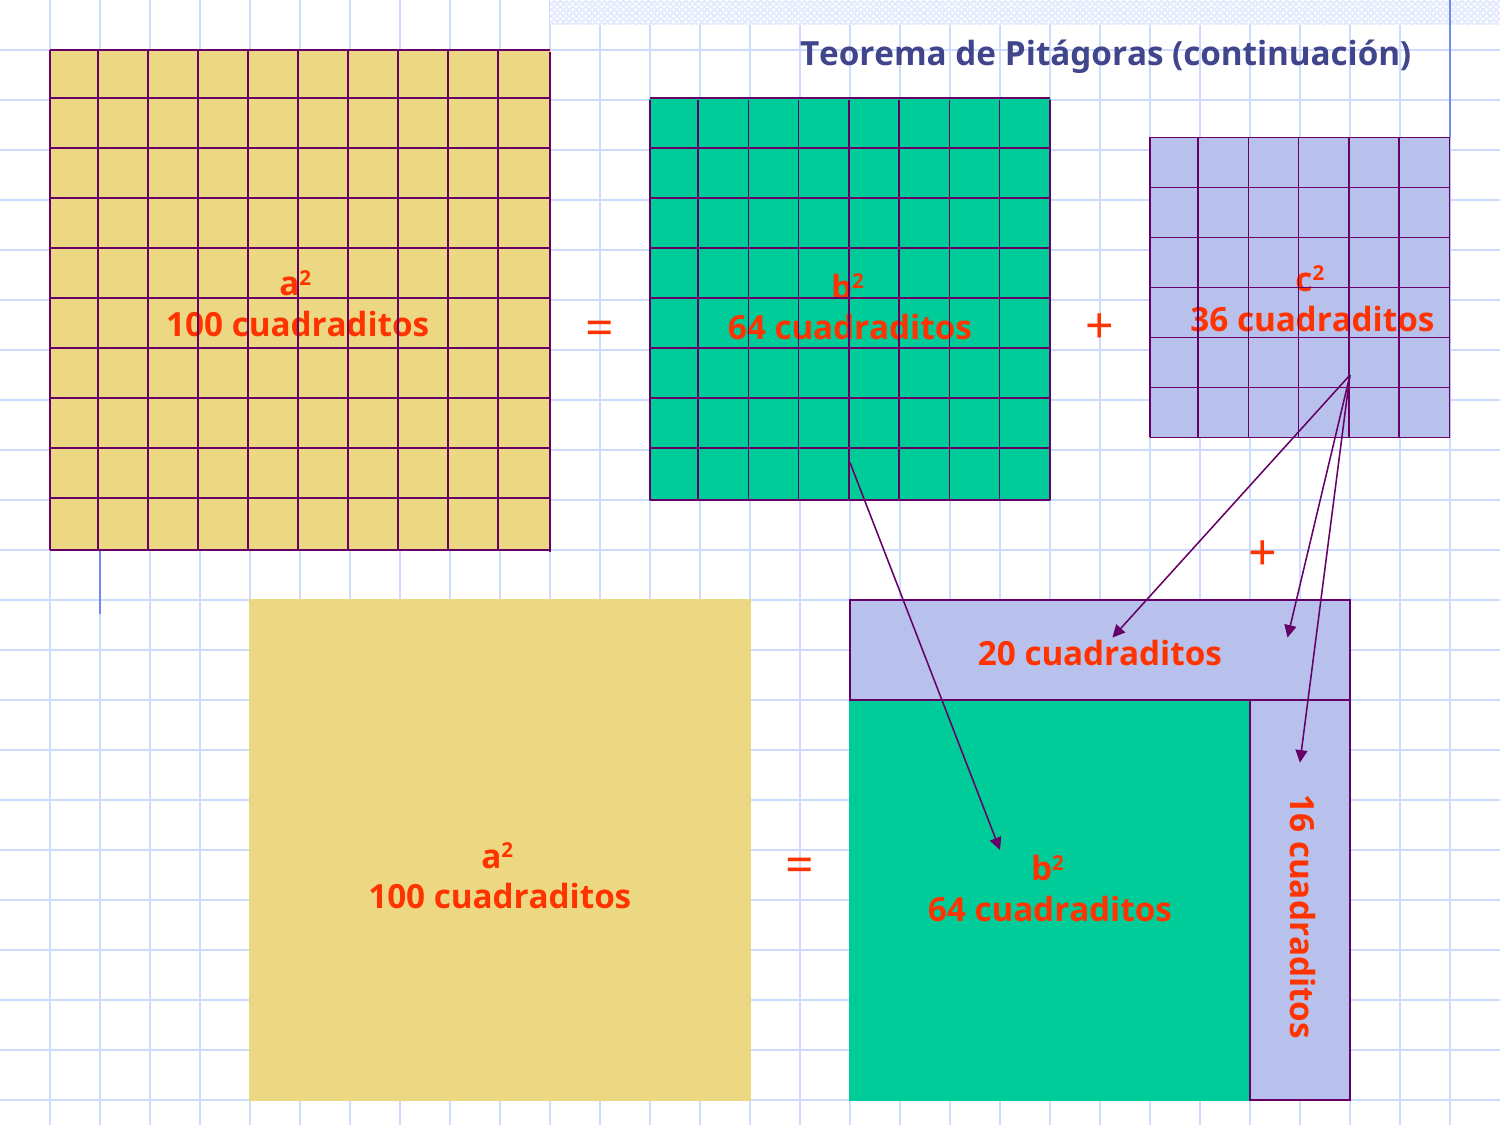

Teorema de Pitágoras (continuación)
Matemáticas. 1º E.S.O.
c2
36 cuadraditos
a2
100 cuadraditos
b2
64 cuadraditos
+
=
+
a2
100 cuadraditos
c2
20 cuadraditos
b2
64 cuadraditos
16 cuadraditos
=